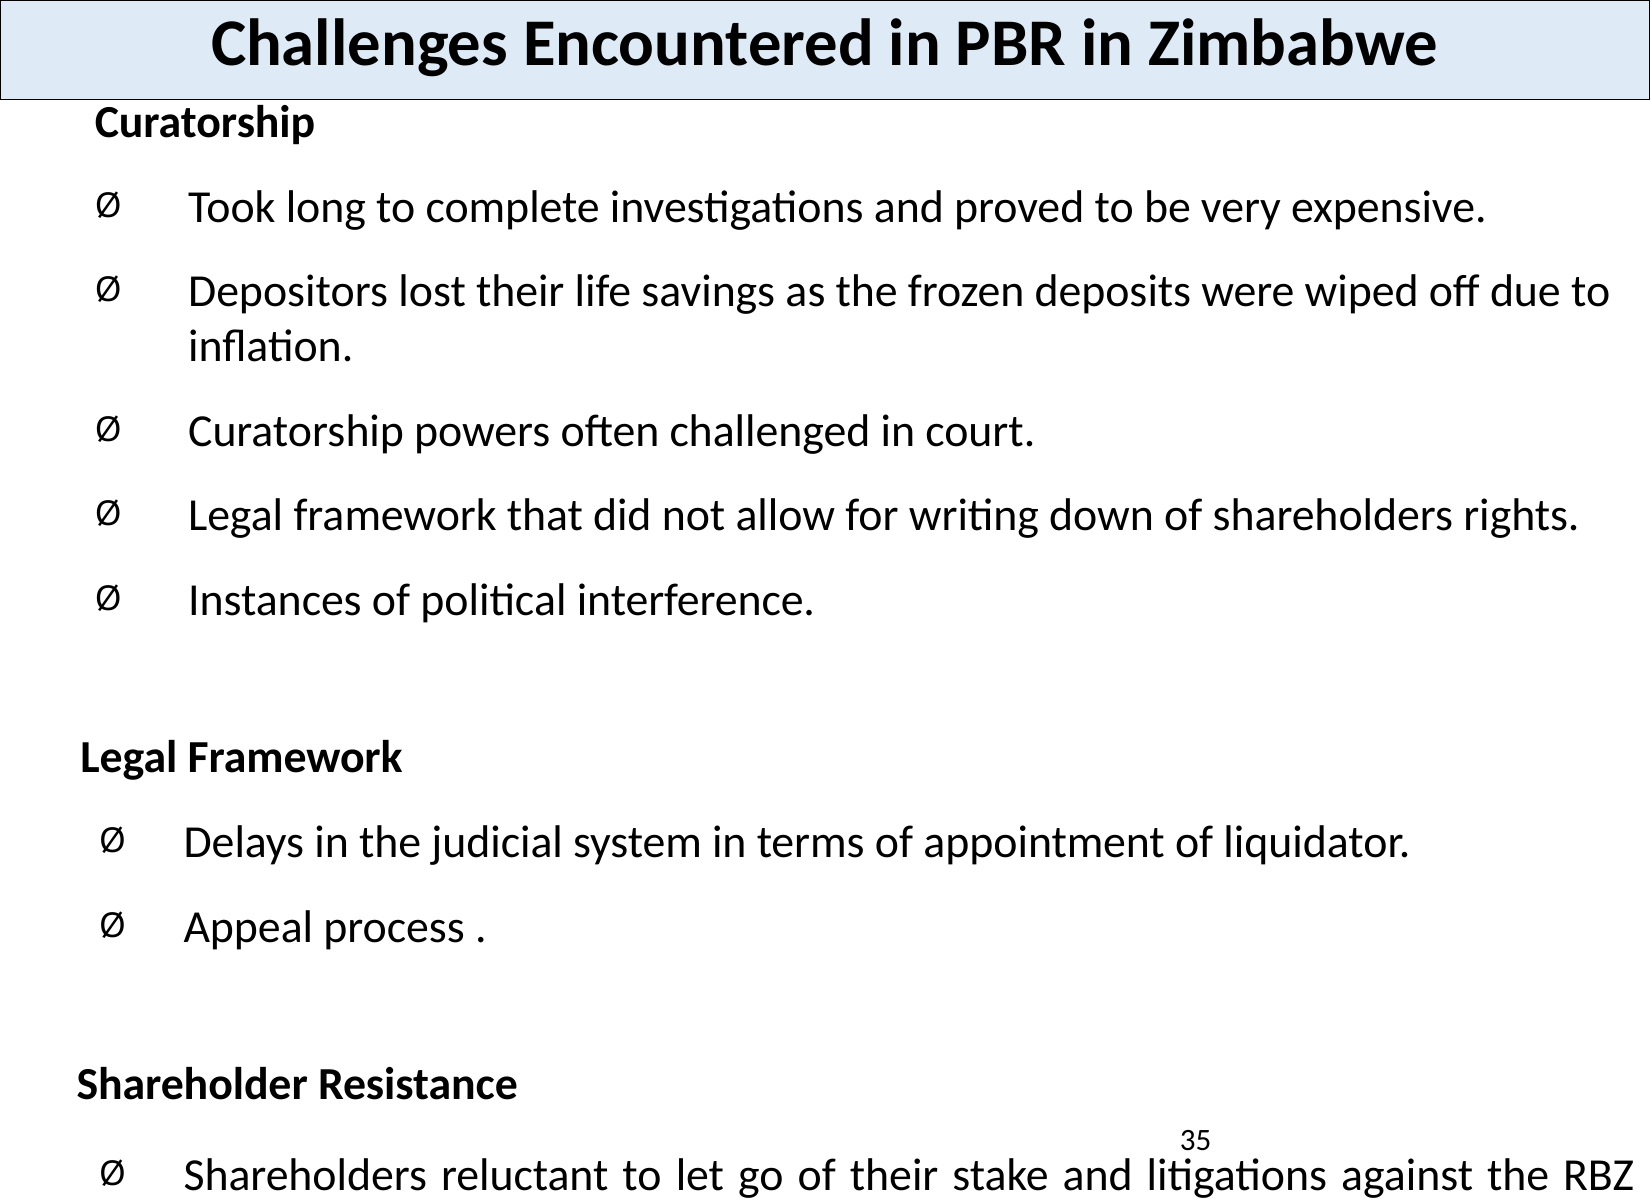

Challenges Encountered in PBR in Zimbabwe
# Curatorship
Took long to complete investigations and proved to be very expensive.
Depositors lost their life savings as the frozen deposits were wiped off due to inflation.
Curatorship powers often challenged in court.
Legal framework that did not allow for writing down of shareholders rights.
Instances of political interference.
Legal Framework
Delays in the judicial system in terms of appointment of liquidator.
Appeal process .
Shareholder Resistance
Shareholders reluctant to let go of their stake and litigations against the RBZ and curators alleging their institutions were solvent at the time of curatorship or restructuring.